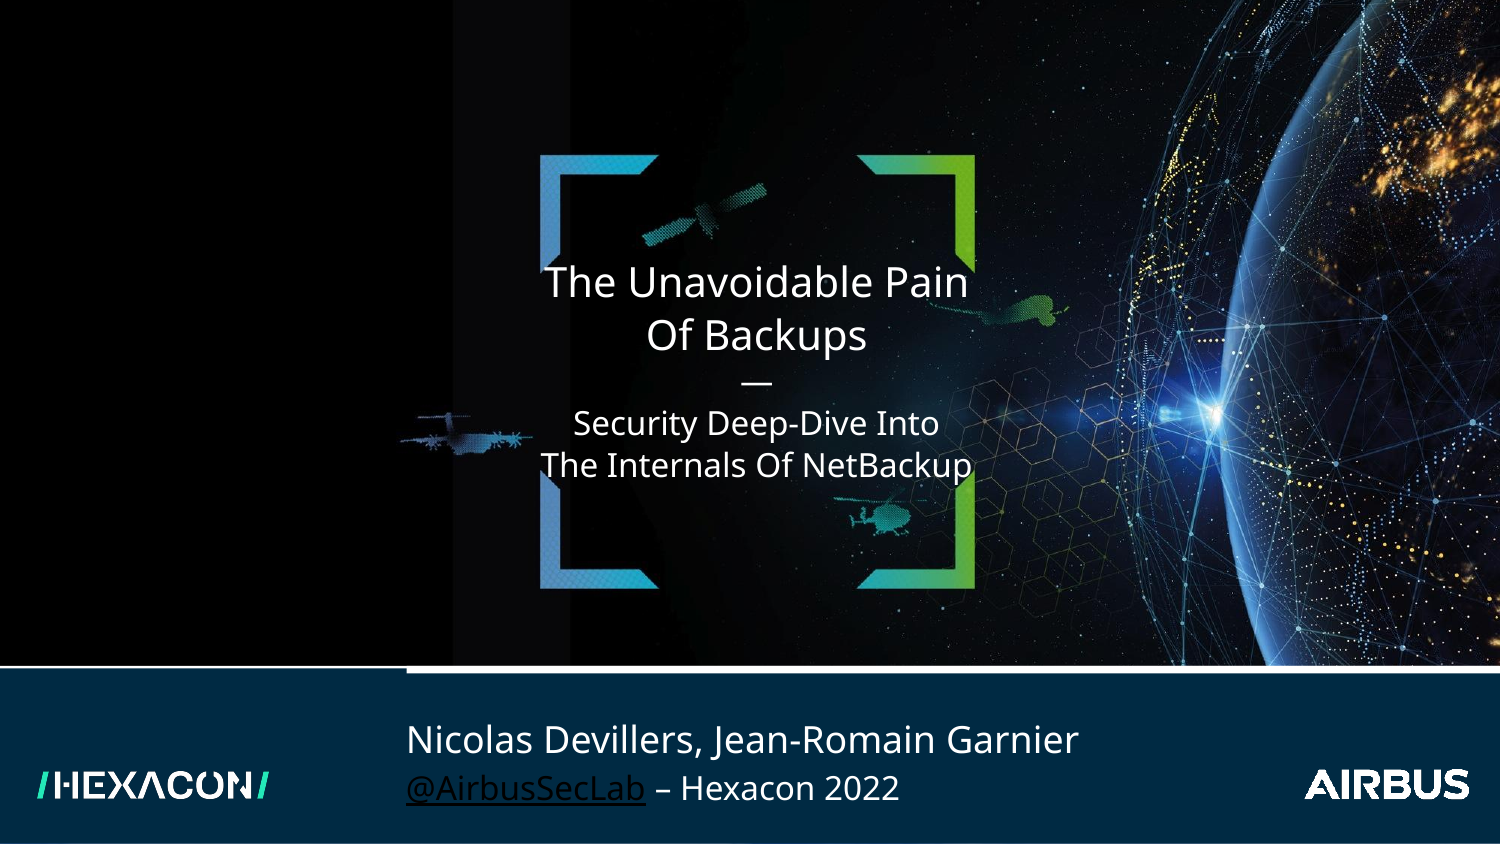

The Unavoidable Pain
Of Backups
—
Security Deep-Dive Into
The Internals Of NetBackup
# Nicolas Devillers, Jean-Romain Garnier
@AirbusSecLab – Hexacon 2022